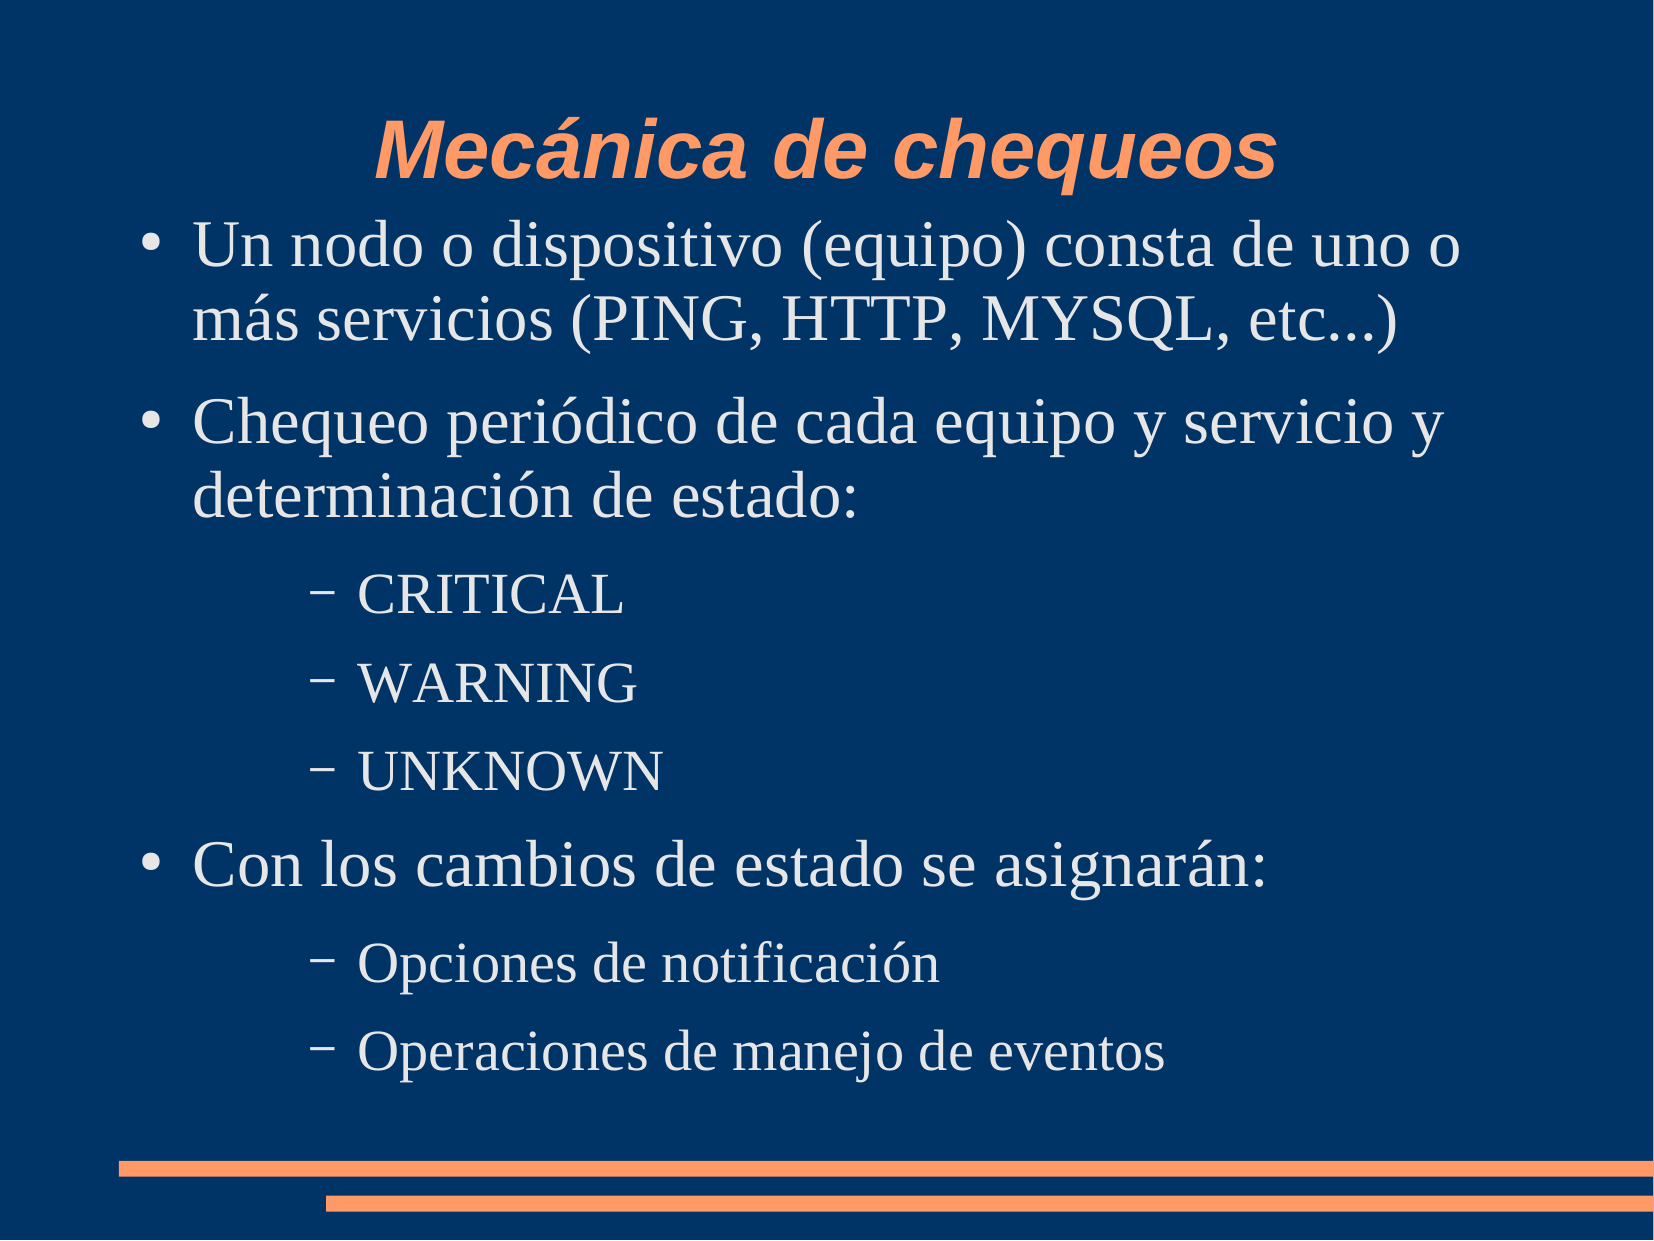

# Mecánica de chequeos
Un nodo o dispositivo (equipo) consta de uno o más servicios (PING, HTTP, MYSQL, etc...)
Chequeo periódico de cada equipo y servicio y determinación de estado:
CRITICAL
WARNING
UNKNOWN
Con los cambios de estado se asignarán:
Opciones de notificación
Operaciones de manejo de eventos